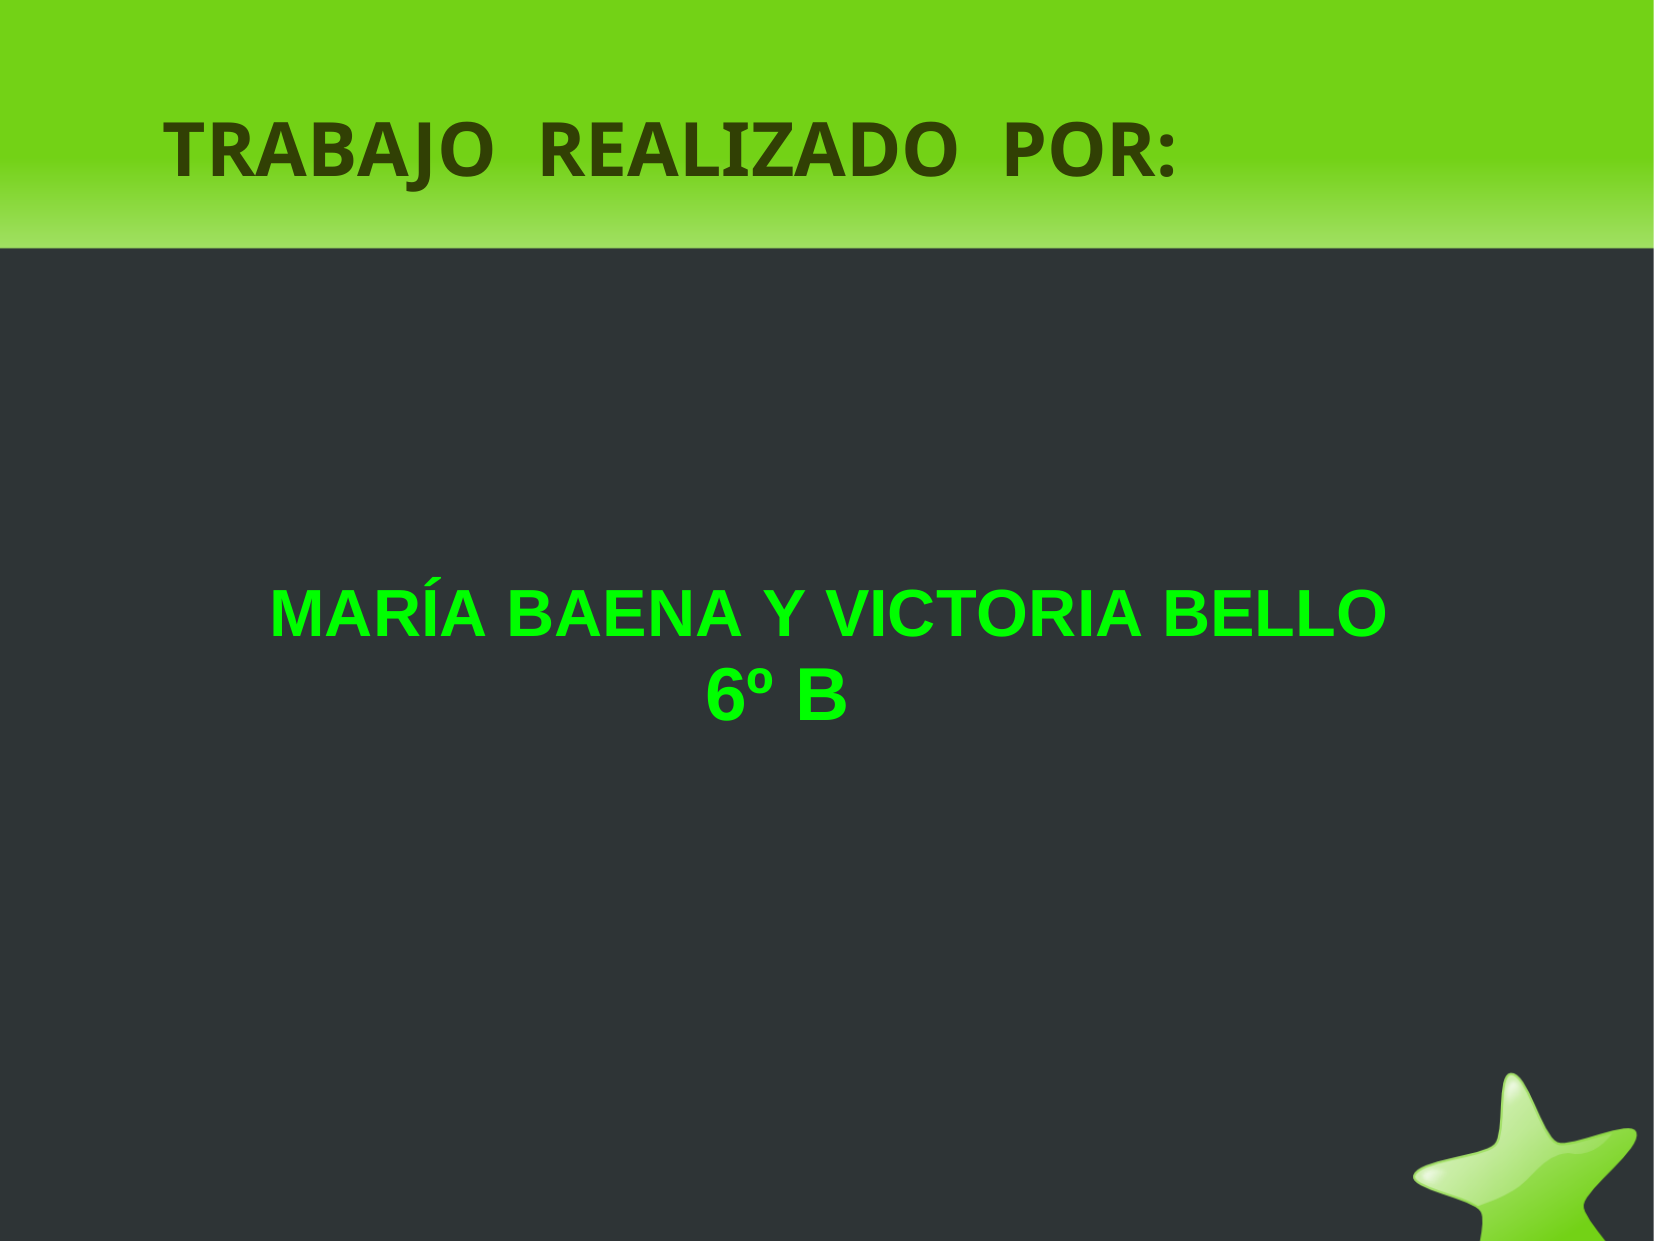

TRABAJO REALIZADO POR:
 MARÍA BAENA Y VICTORIA BELLO
 6º B